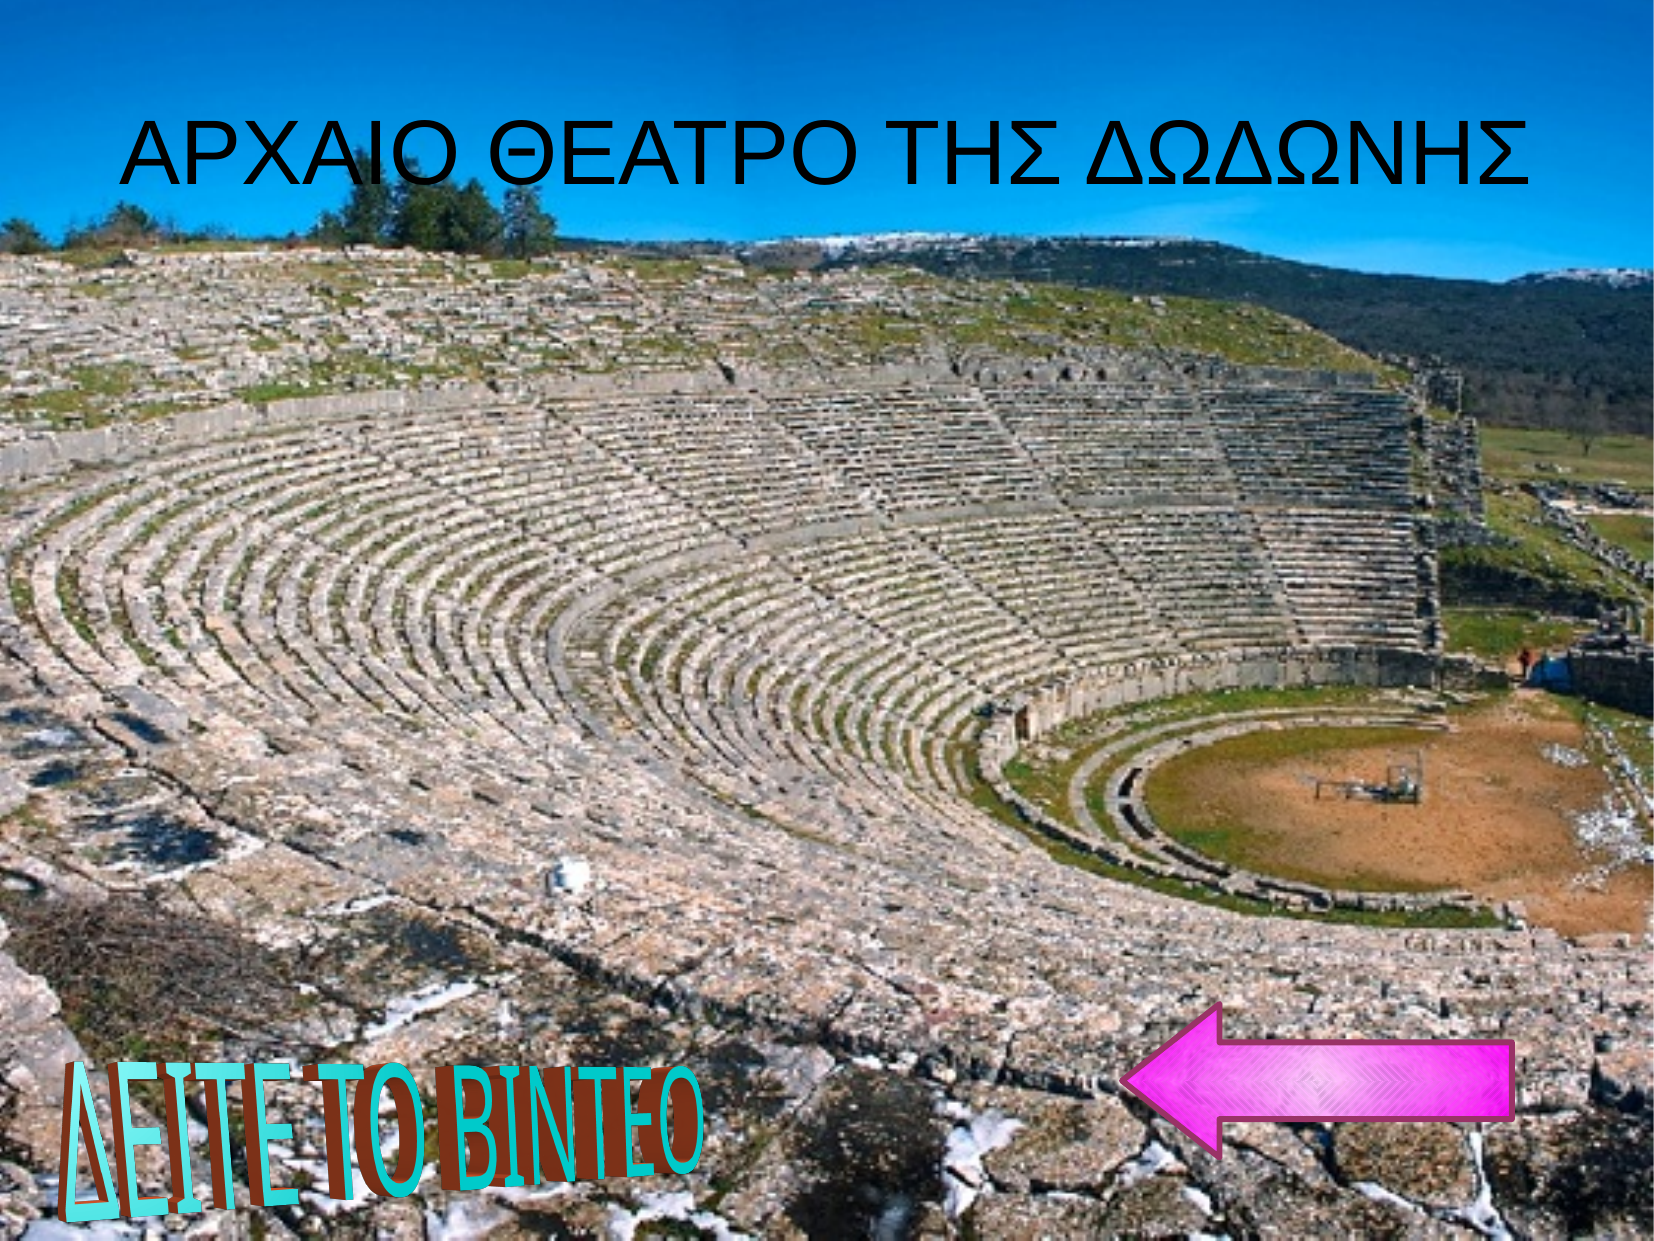

# ΑΡΧΑΙΟ ΘΕΑΤΡΟ ΤΗΣ ΔΩΔΩΝΗΣ
	ΔΕΙΤΕ ΤΟ ΒΙΝΤΕΟ